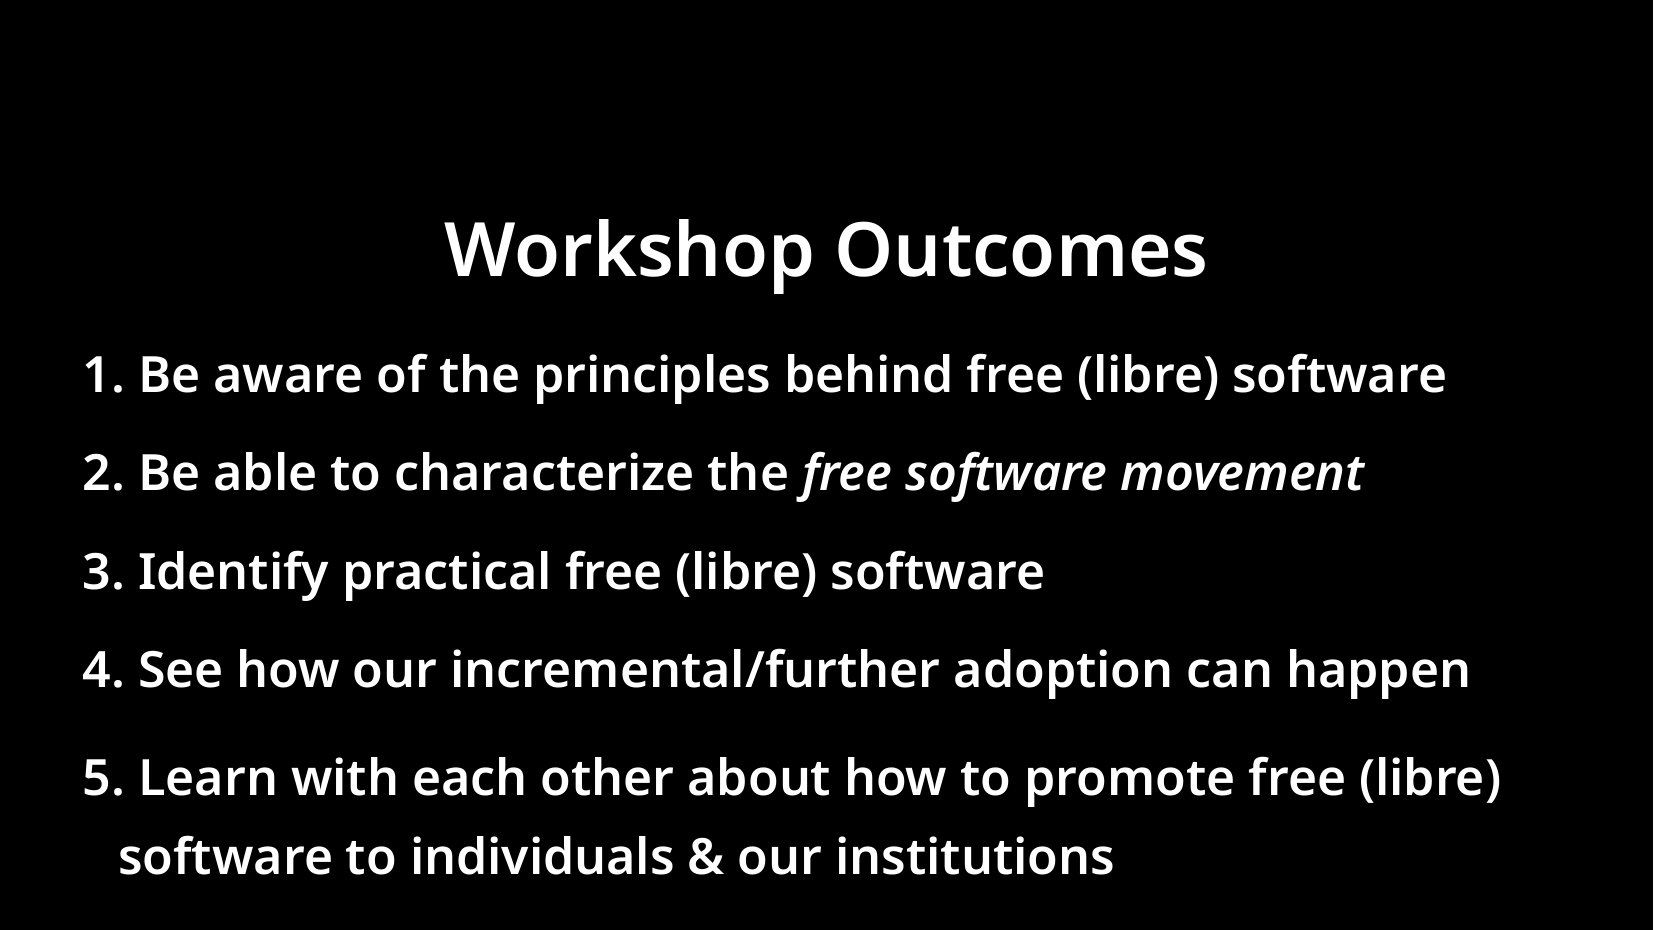

Workshop Outcomes
# Be aware of the principles behind free (libre) software
Be able to characterize the free software movement
Identify practical free (libre) software
See how our incremental/further adoption can happen
Learn with each other about how to promote free (libre)
software to individuals & our institutions